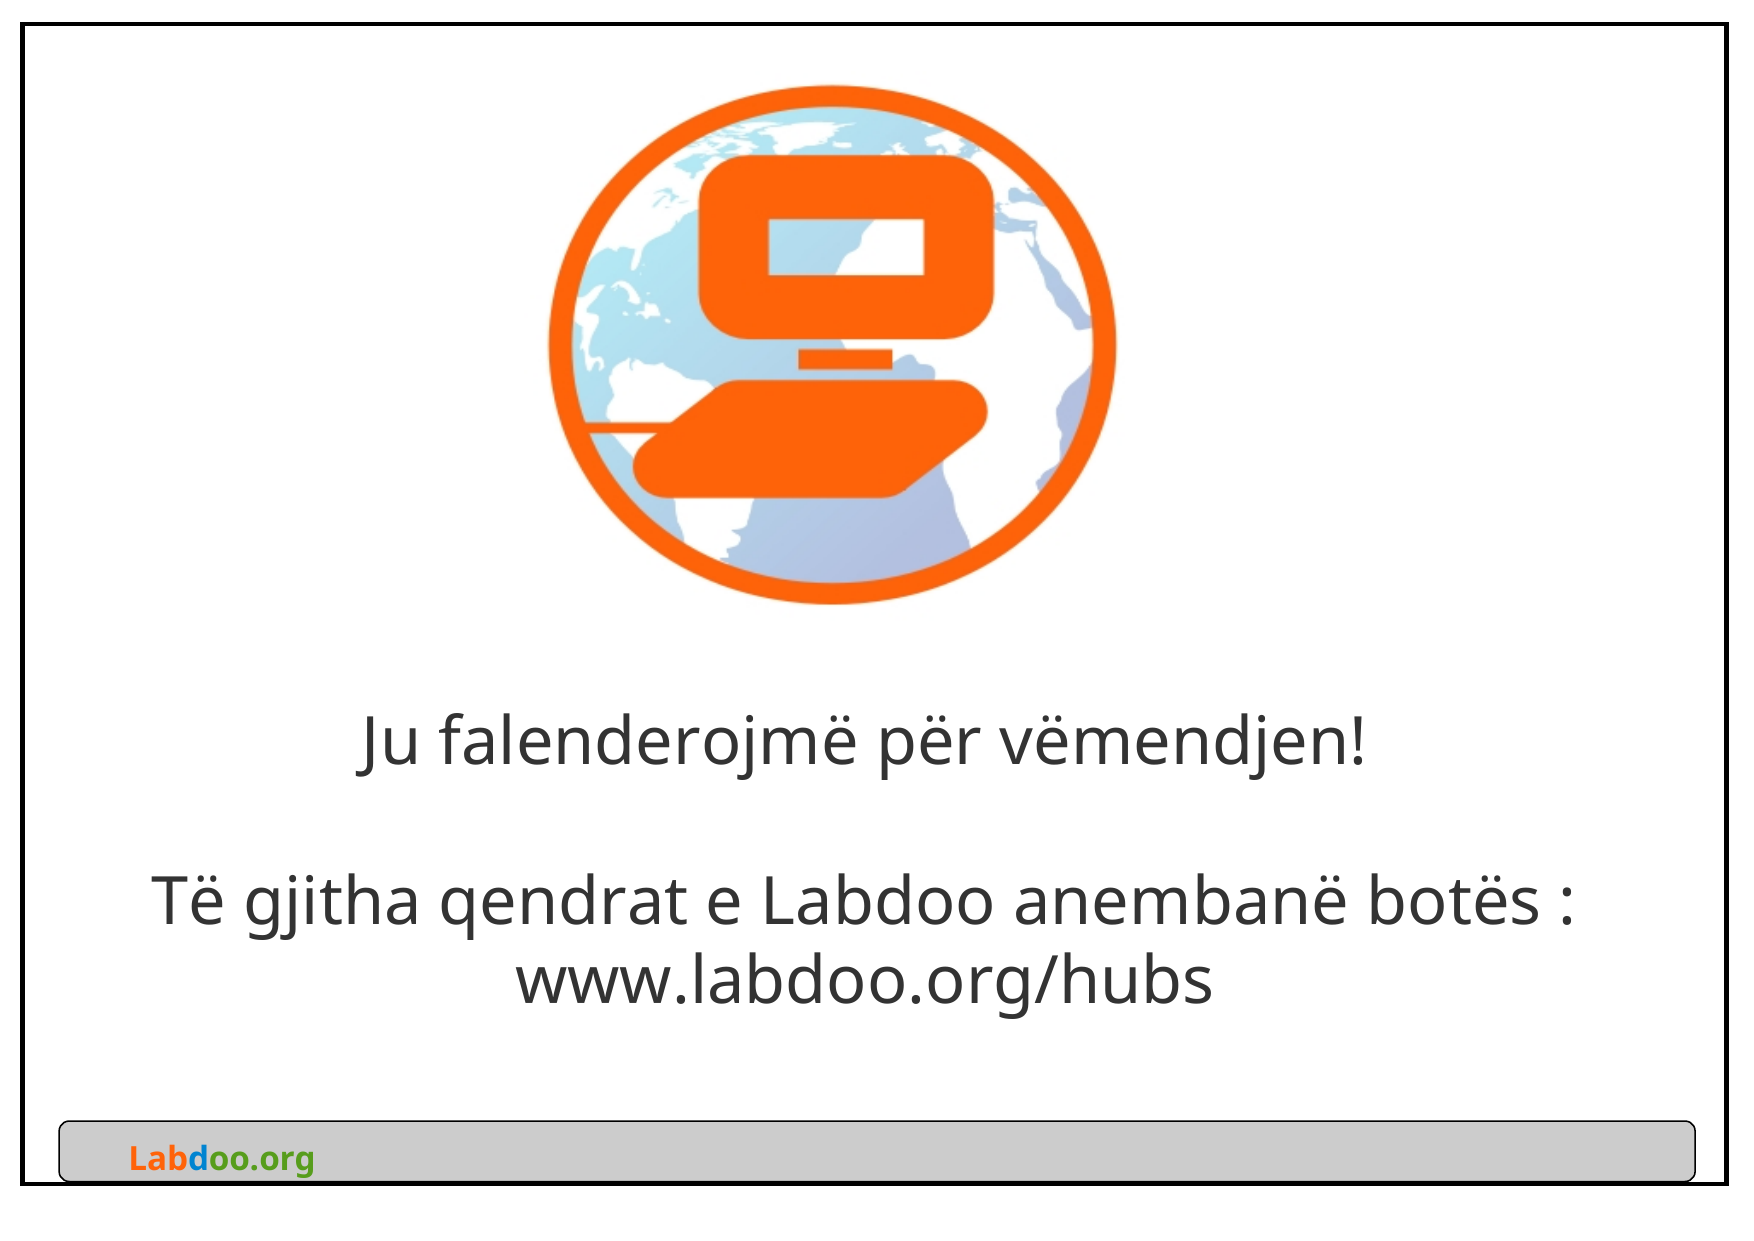

Ju falenderojmë për vëmendjen!
Të gjitha qendrat e Labdoo anembanë botës : www.labdoo.org/hubs
Labdoo.org